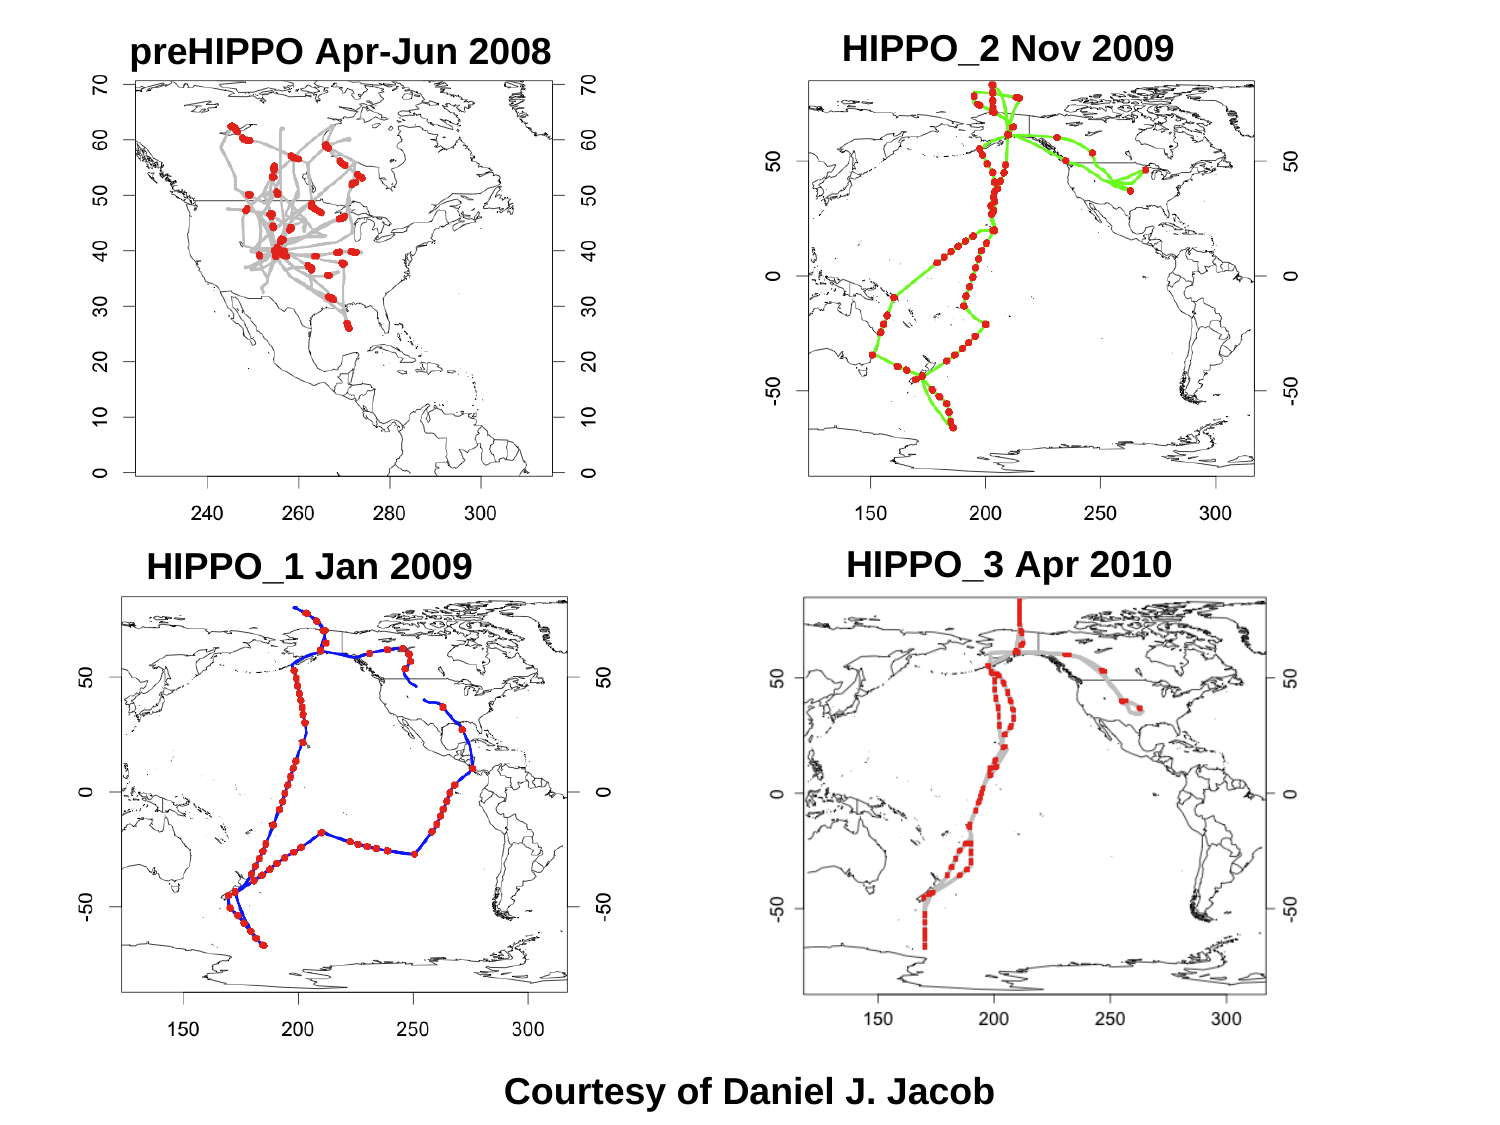

HIPPO_2 Nov 2009
preHIPPO Apr-Jun 2008
HIPPO_3 Apr 2010
HIPPO_1 Jan 2009
Courtesy of Daniel J. Jacob